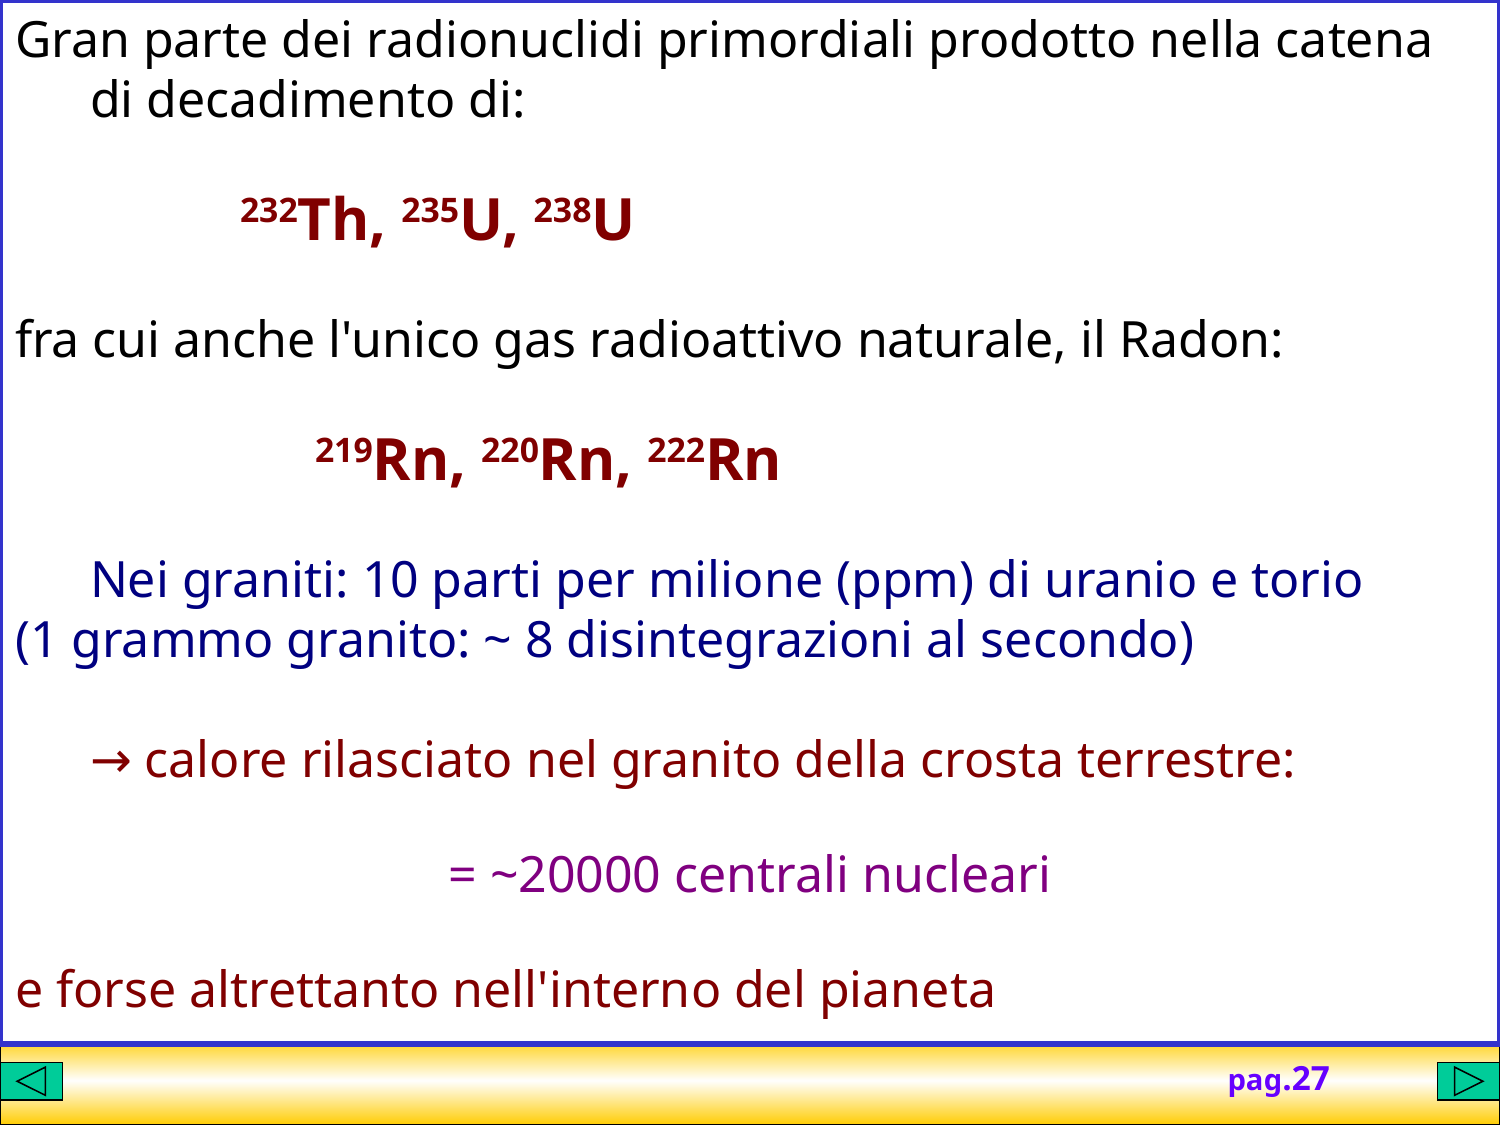

Gran parte dei radionuclidi primordiali prodotto nella catena di decadimento di:
			232Th, 235U, 238U
fra cui anche l'unico gas radioattivo naturale, il Radon:
				219Rn, 220Rn, 222Rn
	Nei graniti: 10 parti per milione (ppm) di uranio e torio
(1 grammo granito: ~ 8 disintegrazioni al secondo)
	→ calore rilasciato nel granito della crosta terrestre:
= ~20000 centrali nucleari
e forse altrettanto nell'interno del pianeta
27